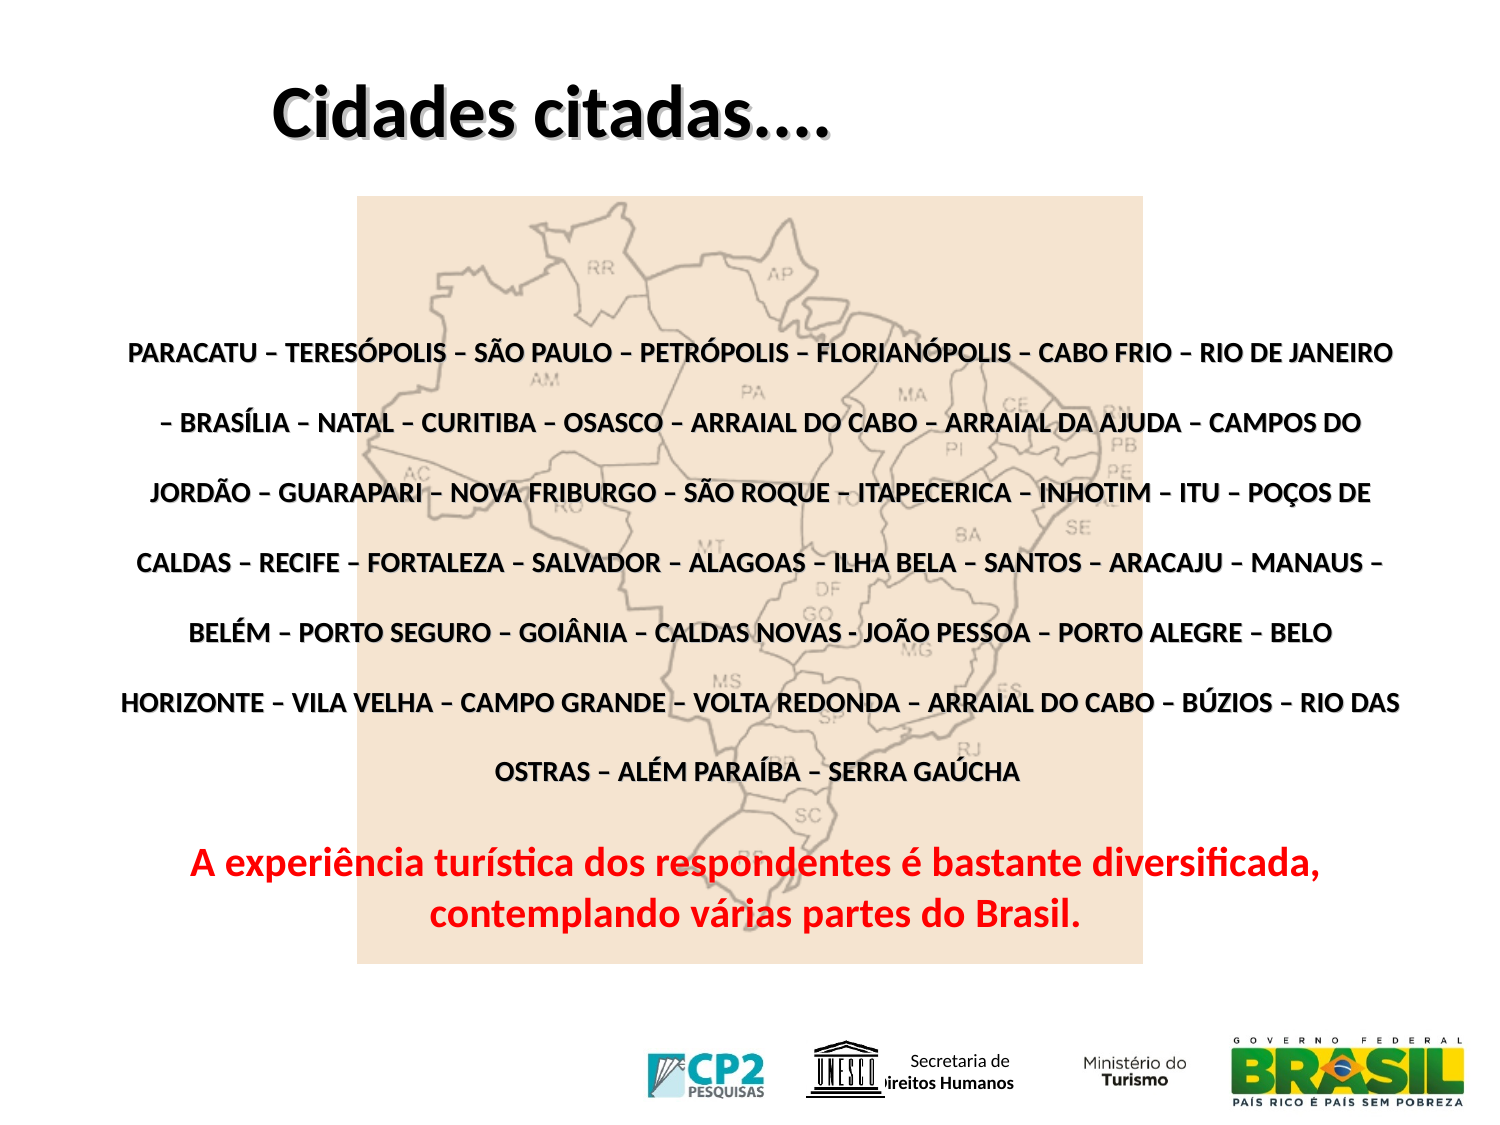

Cidades citadas....
Paracatu – Teresópolis – são Paulo – Petrópolis – Florianópolis – cabo frio – rio de janeiro – Brasília – natal – Curitiba – Osasco – arraial do cabo – arraial da ajuda – campos do Jordão – Guarapari – Nova Friburgo – São Roque – Itapecerica – Inhotim – itu – Poços de Caldas – Recife – Fortaleza – salvador – alagoas – Ilha Bela – Santos – Aracaju – Manaus – Belém – porto seguro – Goiânia – Caldas Novas - João Pessoa – porto alegre – belo horizonte – Vila Velha – Campo Grande – Volta Redonda – arraial do cabo – búzios – rio das ostras – além paraíba – serra gaúcha
A experiência turística dos respondentes é bastante diversificada, contemplando várias partes do Brasil.